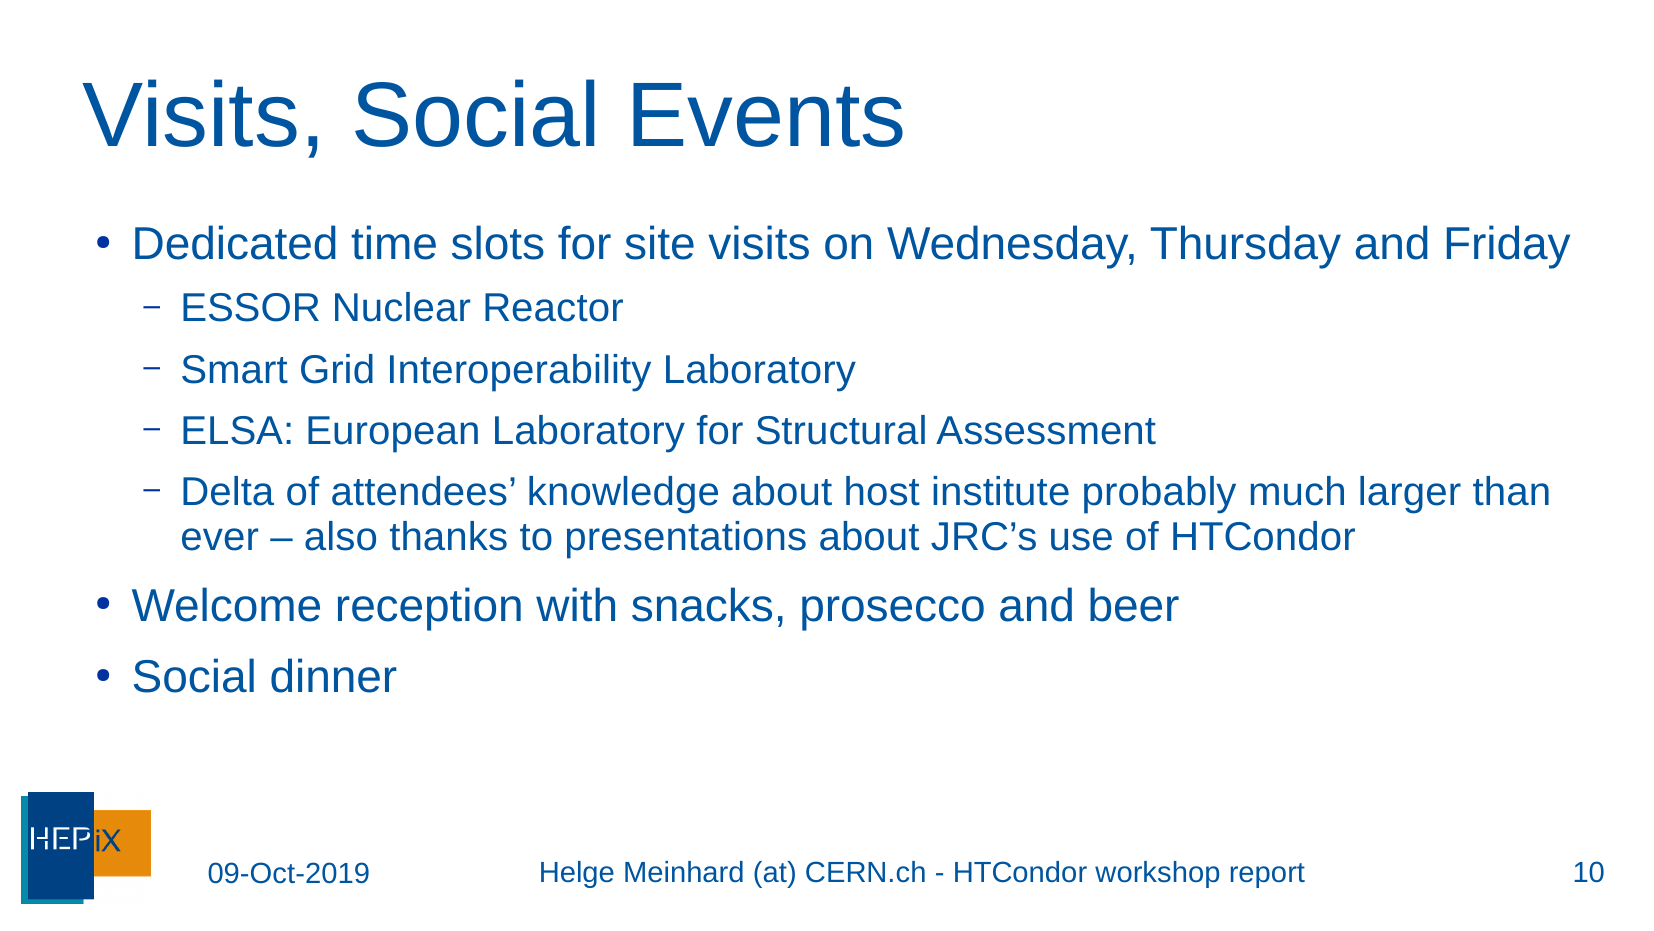

# Visits, Social Events
Dedicated time slots for site visits on Wednesday, Thursday and Friday
ESSOR Nuclear Reactor
Smart Grid Interoperability Laboratory
ELSA: European Laboratory for Structural Assessment
Delta of attendees’ knowledge about host institute probably much larger than ever – also thanks to presentations about JRC’s use of HTCondor
Welcome reception with snacks, prosecco and beer
Social dinner
Helge Meinhard (at) CERN.ch - HTCondor workshop report
10
09-Oct-2019